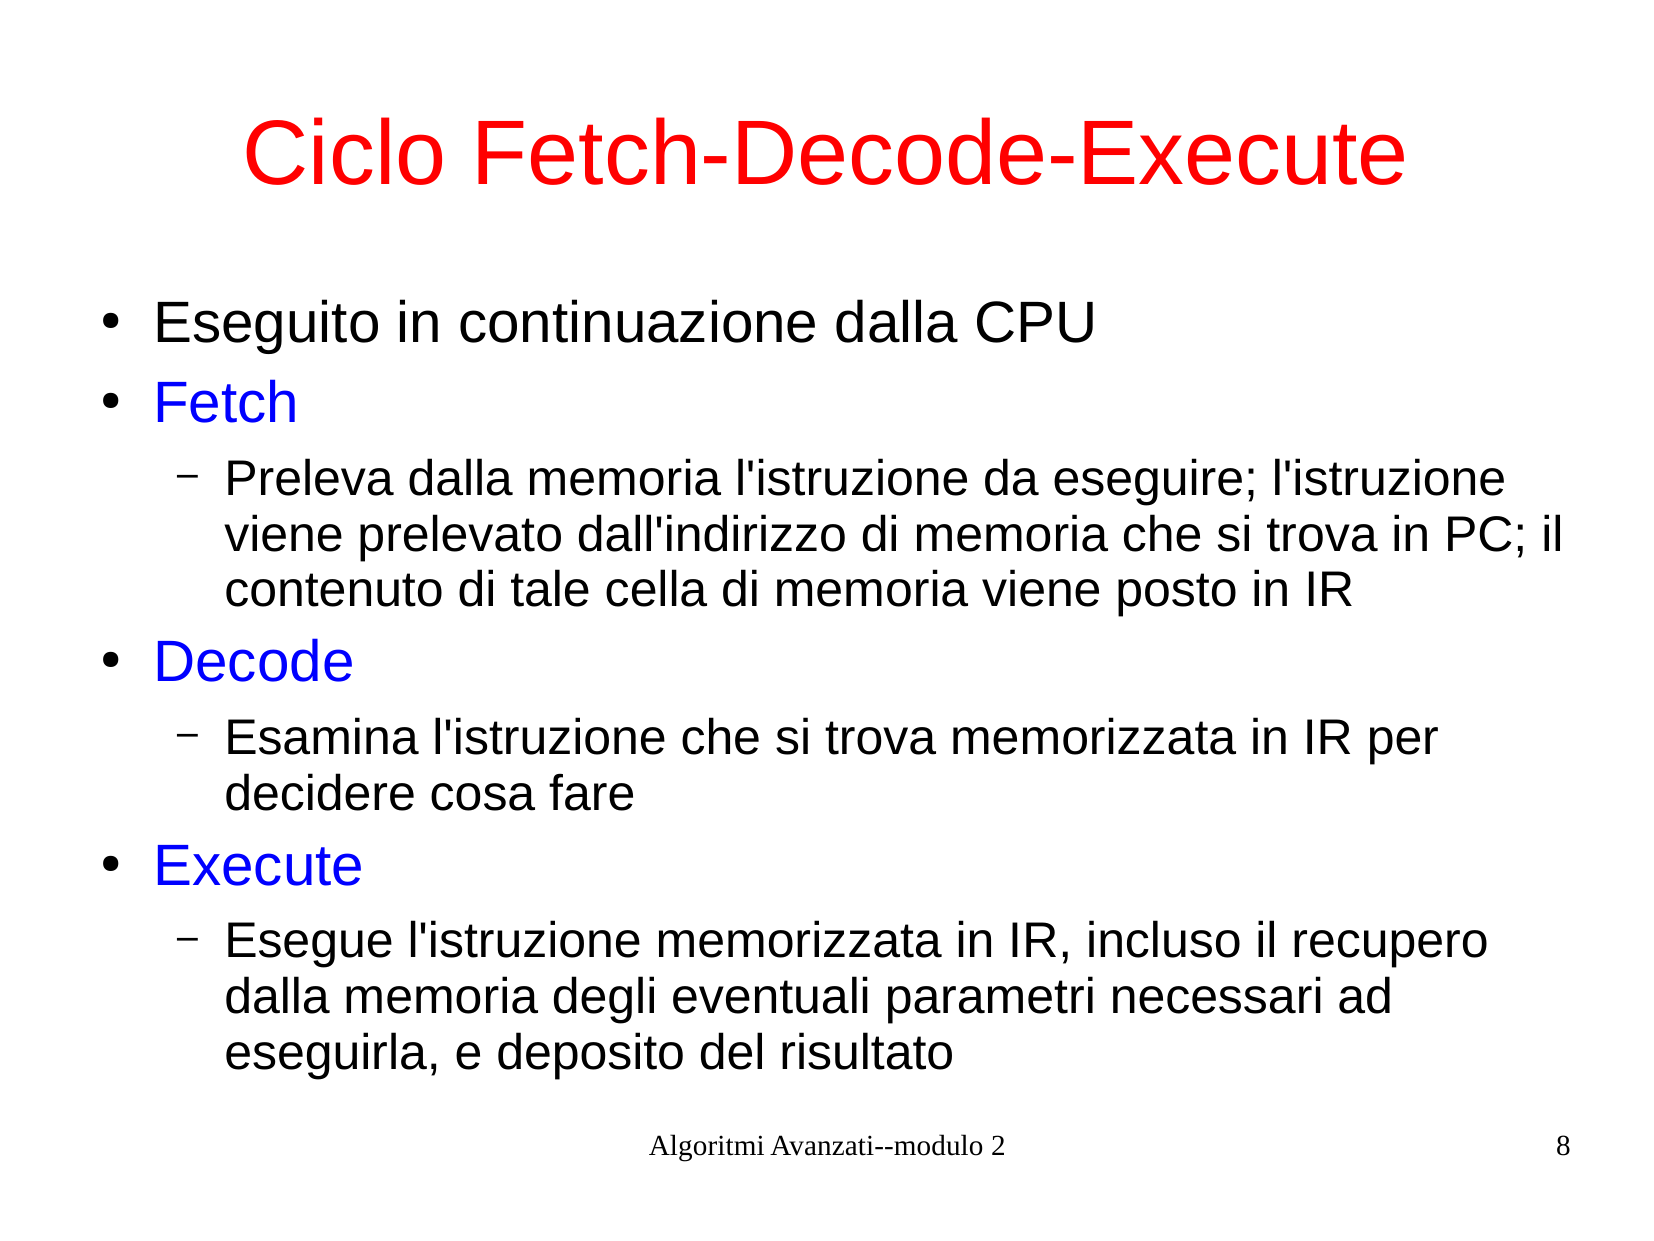

# Ciclo Fetch-Decode-Execute
Eseguito in continuazione dalla CPU
Fetch
Preleva dalla memoria l'istruzione da eseguire; l'istruzione viene prelevato dall'indirizzo di memoria che si trova in PC; il contenuto di tale cella di memoria viene posto in IR
Decode
Esamina l'istruzione che si trova memorizzata in IR per decidere cosa fare
Execute
Esegue l'istruzione memorizzata in IR, incluso il recupero dalla memoria degli eventuali parametri necessari ad eseguirla, e deposito del risultato
Algoritmi Avanzati--modulo 2
8